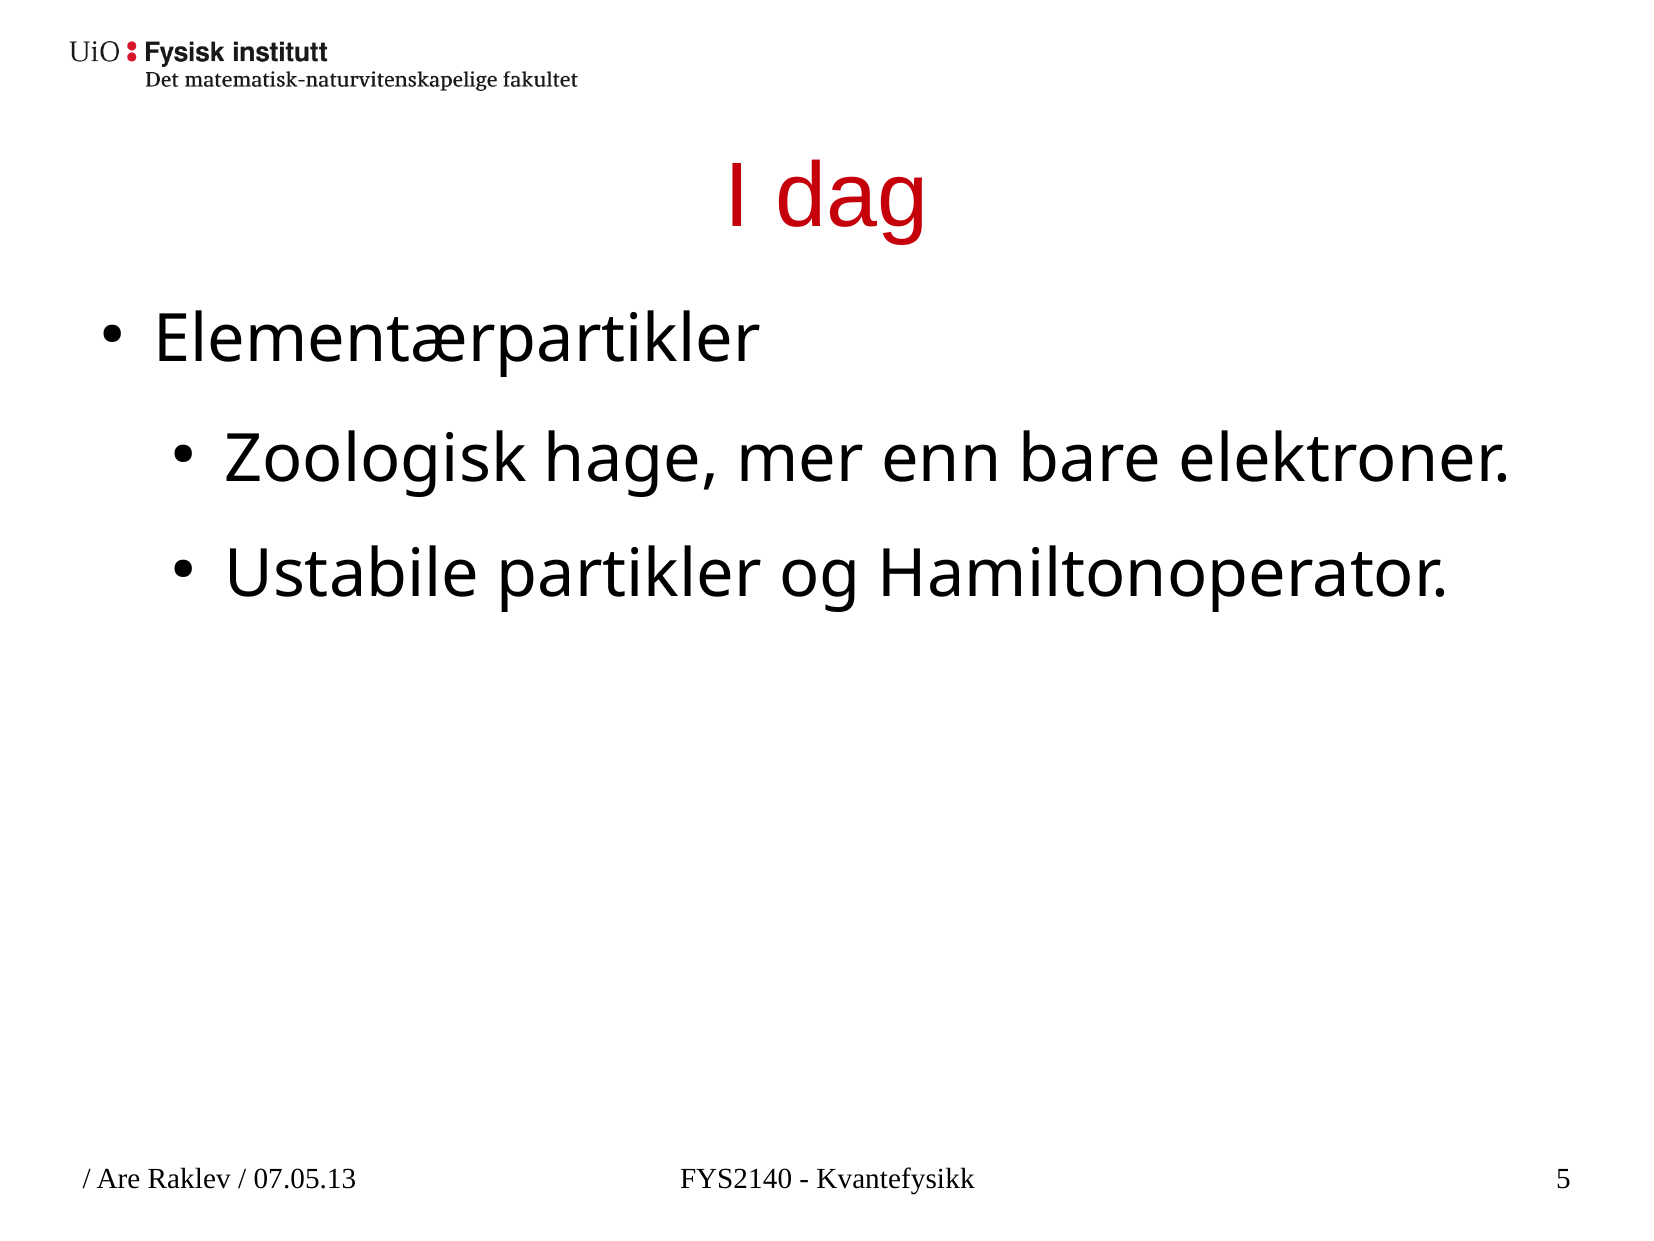

# I dag
Elementærpartikler
Zoologisk hage, mer enn bare elektroner.
Ustabile partikler og Hamiltonoperator.
/ Are Raklev / 07.05.13
FYS2140 - Kvantefysikk
5